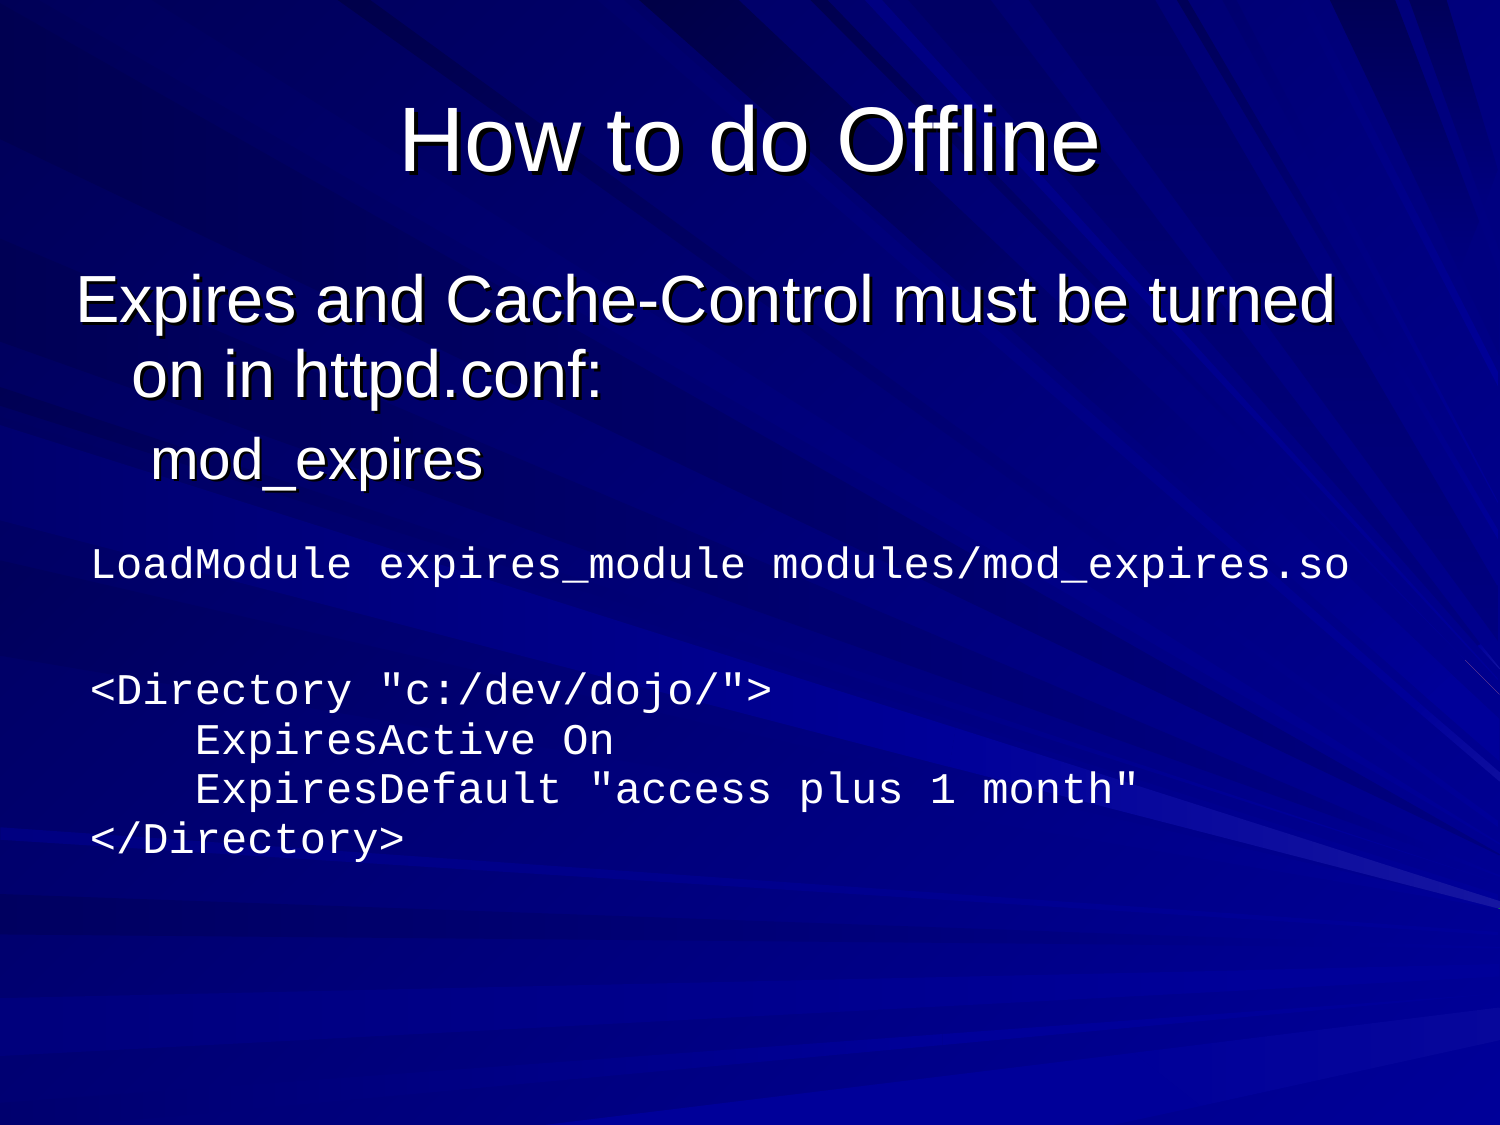

# How to do Offline
Expires and Cache-Control must be turned on in httpd.conf:
mod_expires
LoadModule expires_module modules/mod_expires.so
<Directory "c:/dev/dojo/">
 ExpiresActive On
 ExpiresDefault "access plus 1 month"
</Directory>